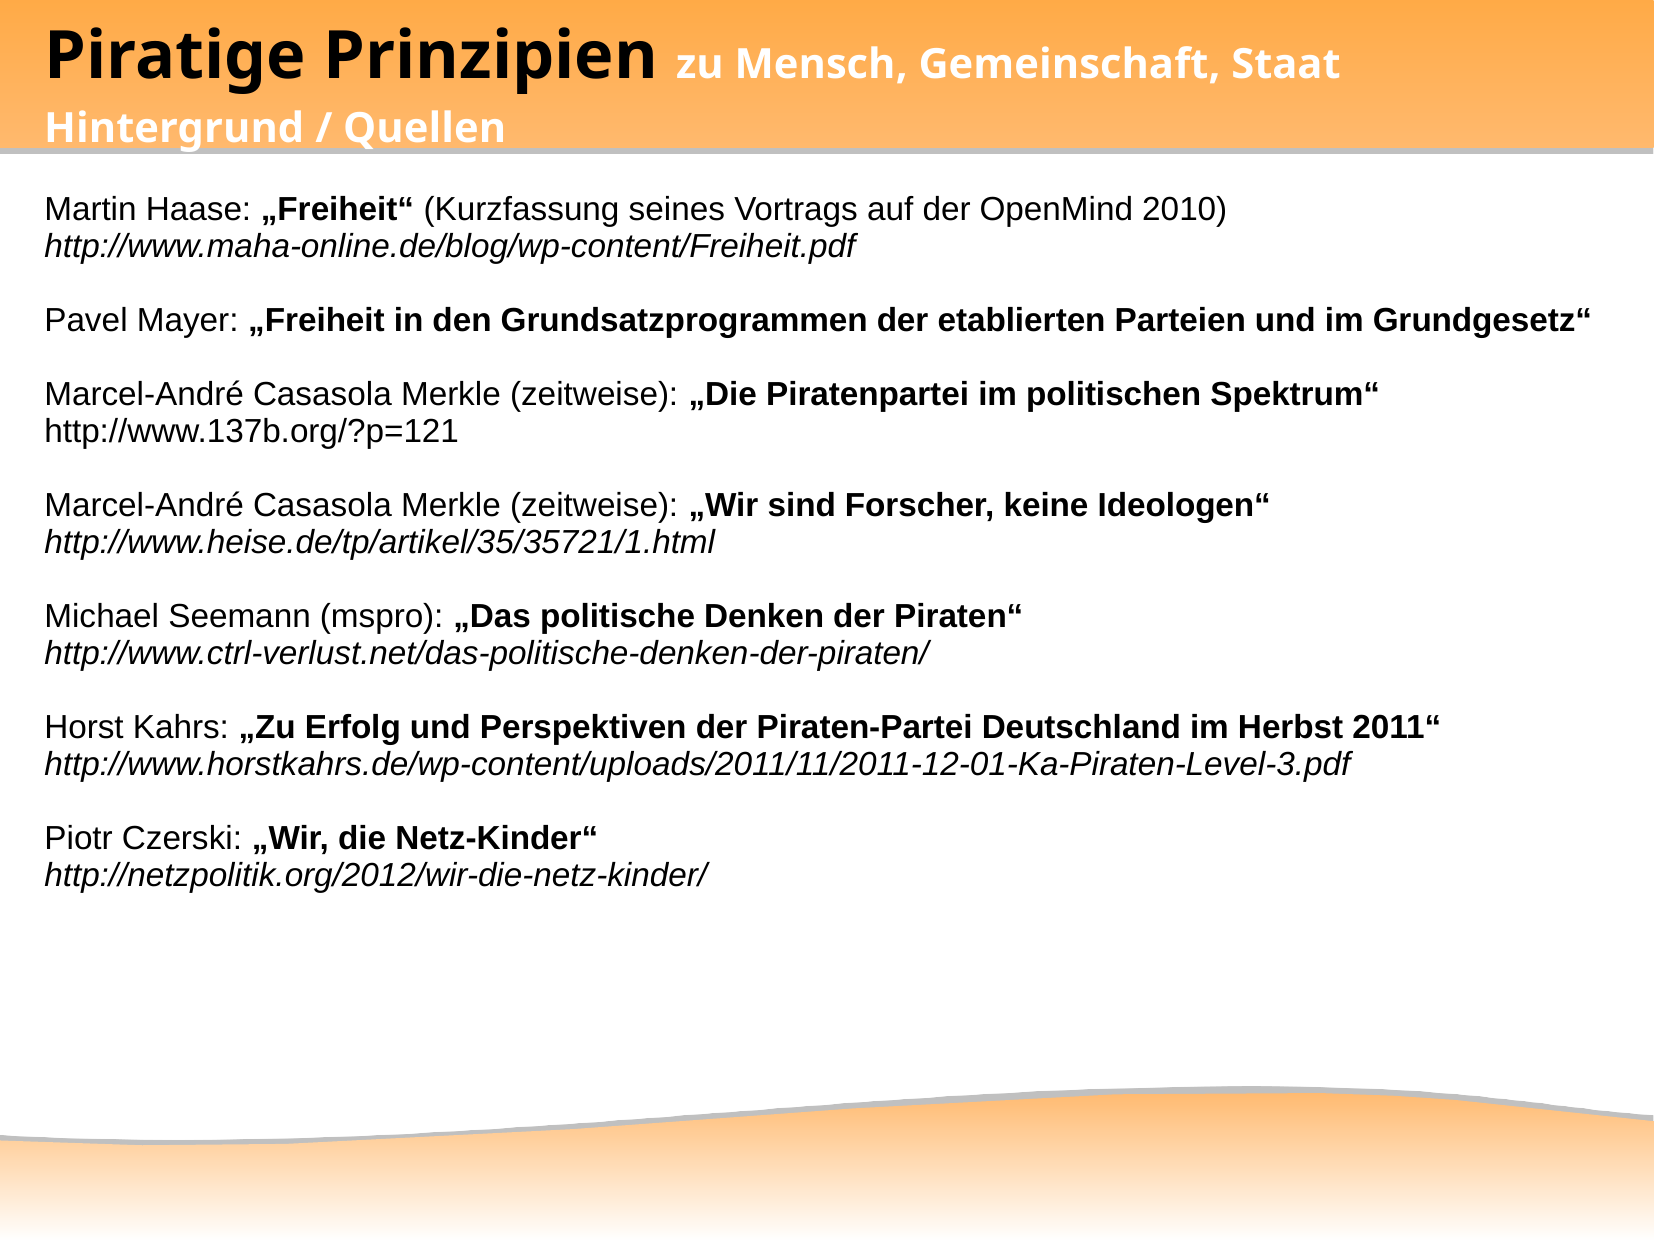

Piratige Prinzipien zu Mensch, Gemeinschaft, Staat
Hintergrund / Quellen
Martin Haase: „Freiheit“ (Kurzfassung seines Vortrags auf der OpenMind 2010)
http://www.maha-online.de/blog/wp-content/Freiheit.pdf
Pavel Mayer: „Freiheit in den Grundsatzprogrammen der etablierten Parteien und im Grundgesetz“
Marcel-André Casasola Merkle (zeitweise): „Die Piratenpartei im politischen Spektrum“
http://www.137b.org/?p=121
Marcel-André Casasola Merkle (zeitweise): „Wir sind Forscher, keine Ideologen“
http://www.heise.de/tp/artikel/35/35721/1.html
Michael Seemann (mspro): „Das politische Denken der Piraten“
http://www.ctrl-verlust.net/das-politische-denken-der-piraten/
Horst Kahrs: „Zu Erfolg und Perspektiven der Piraten-Partei Deutschland im Herbst 2011“
http://www.horstkahrs.de/wp-content/uploads/2011/11/2011-12-01-Ka-Piraten-Level-3.pdf
Piotr Czerski: „Wir, die Netz-Kinder“
http://netzpolitik.org/2012/wir-die-netz-kinder/